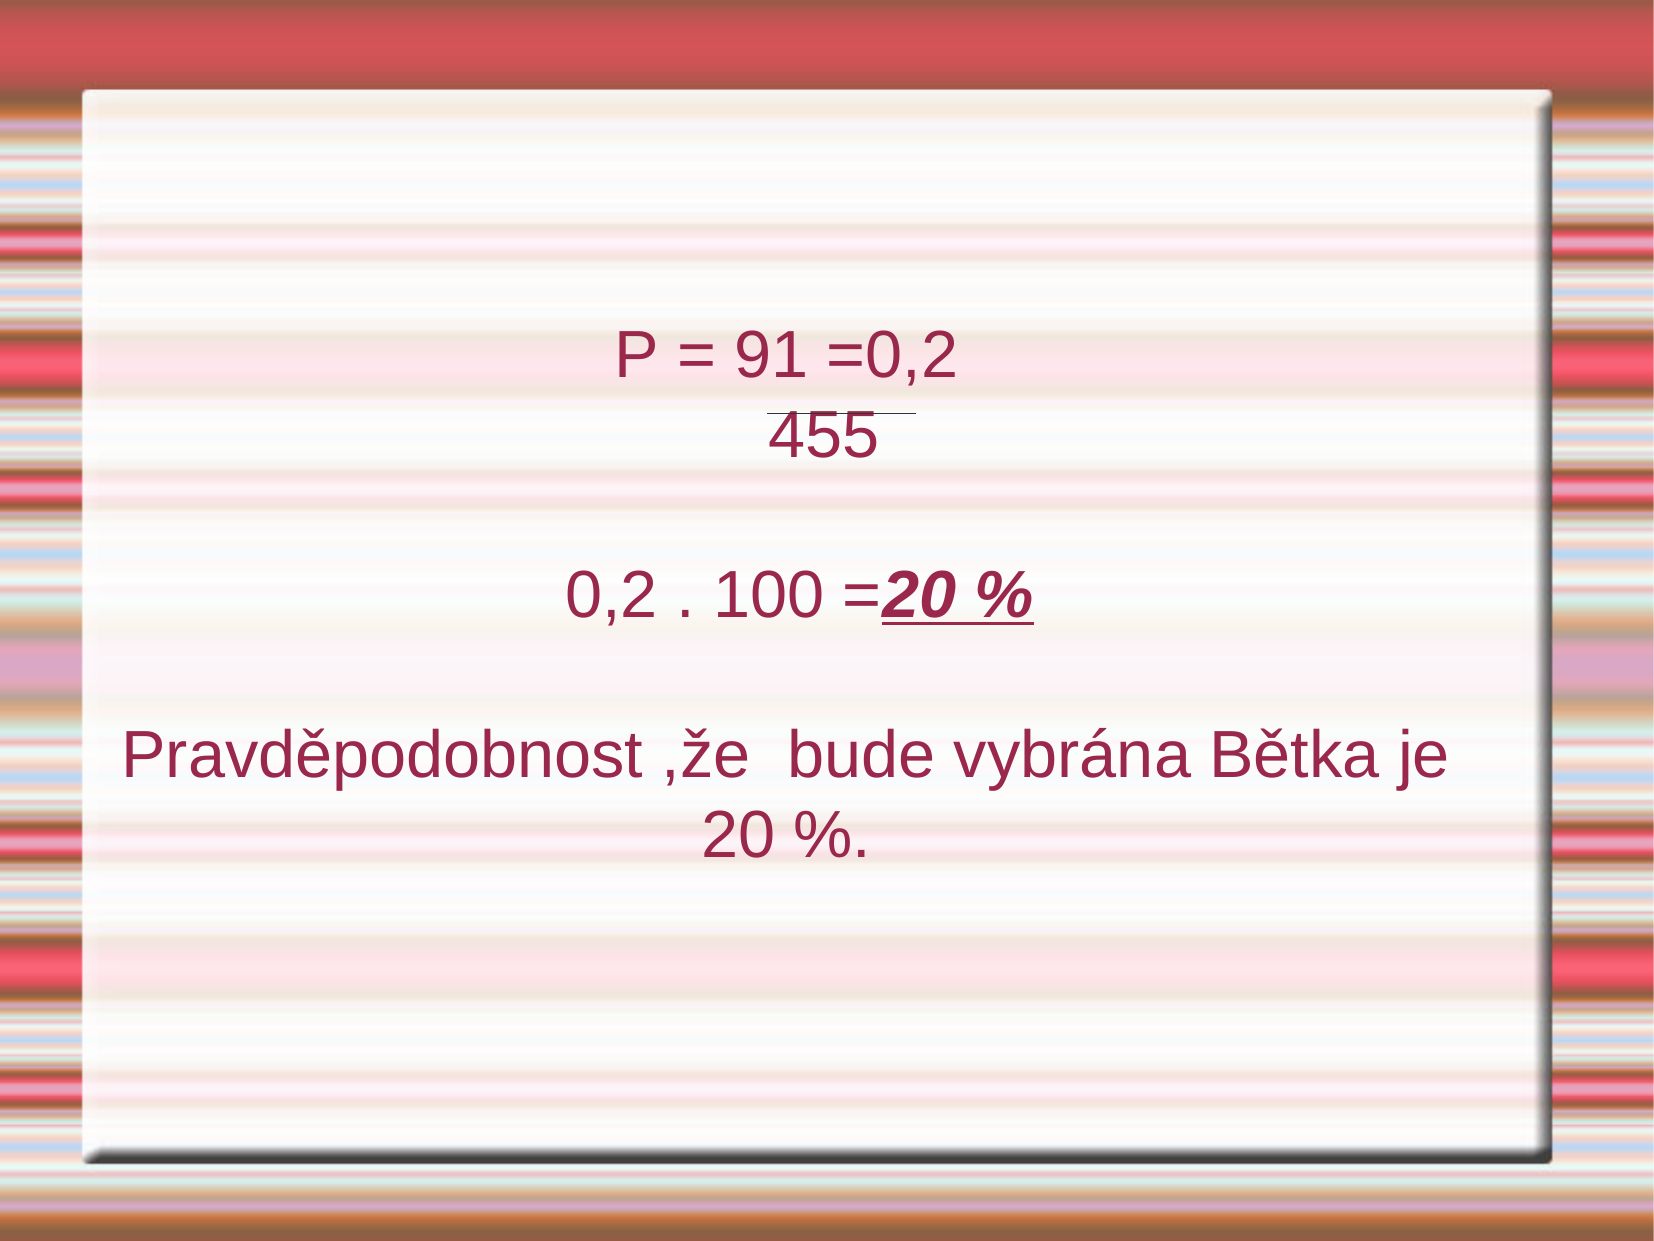

# P = 91 =0,2
 455
 0,2 . 100 =20 %
Pravděpodobnost ,že bude vybrána Bětka je 20 %.